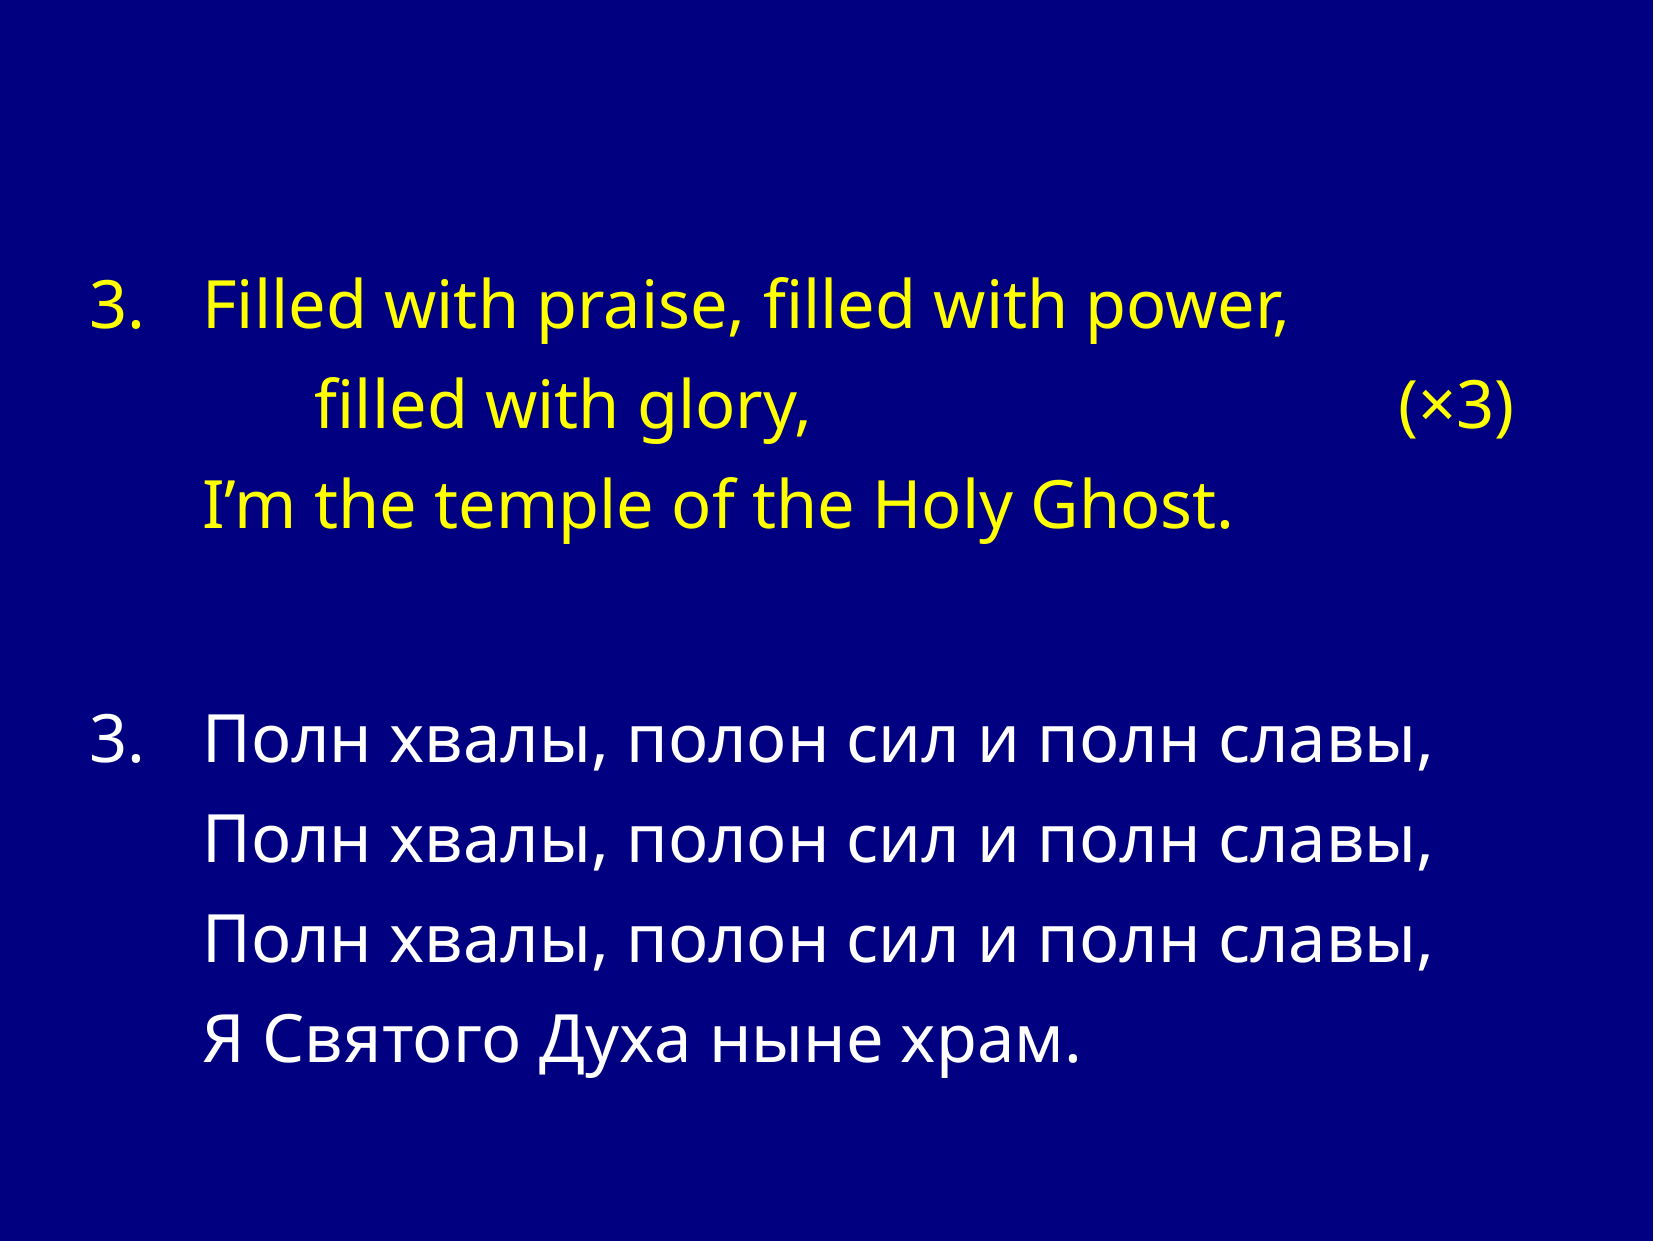

3.	Filled with praise, filled with power,
		filled with glory,	(×3)
	I’m the temple of the Holy Ghost.
3.	Полн хвалы, полон сил и полн славы,
	Полн хвалы, полон сил и полн славы,
	Полн хвалы, полон сил и полн славы,
	Я Святого Духа ныне храм.